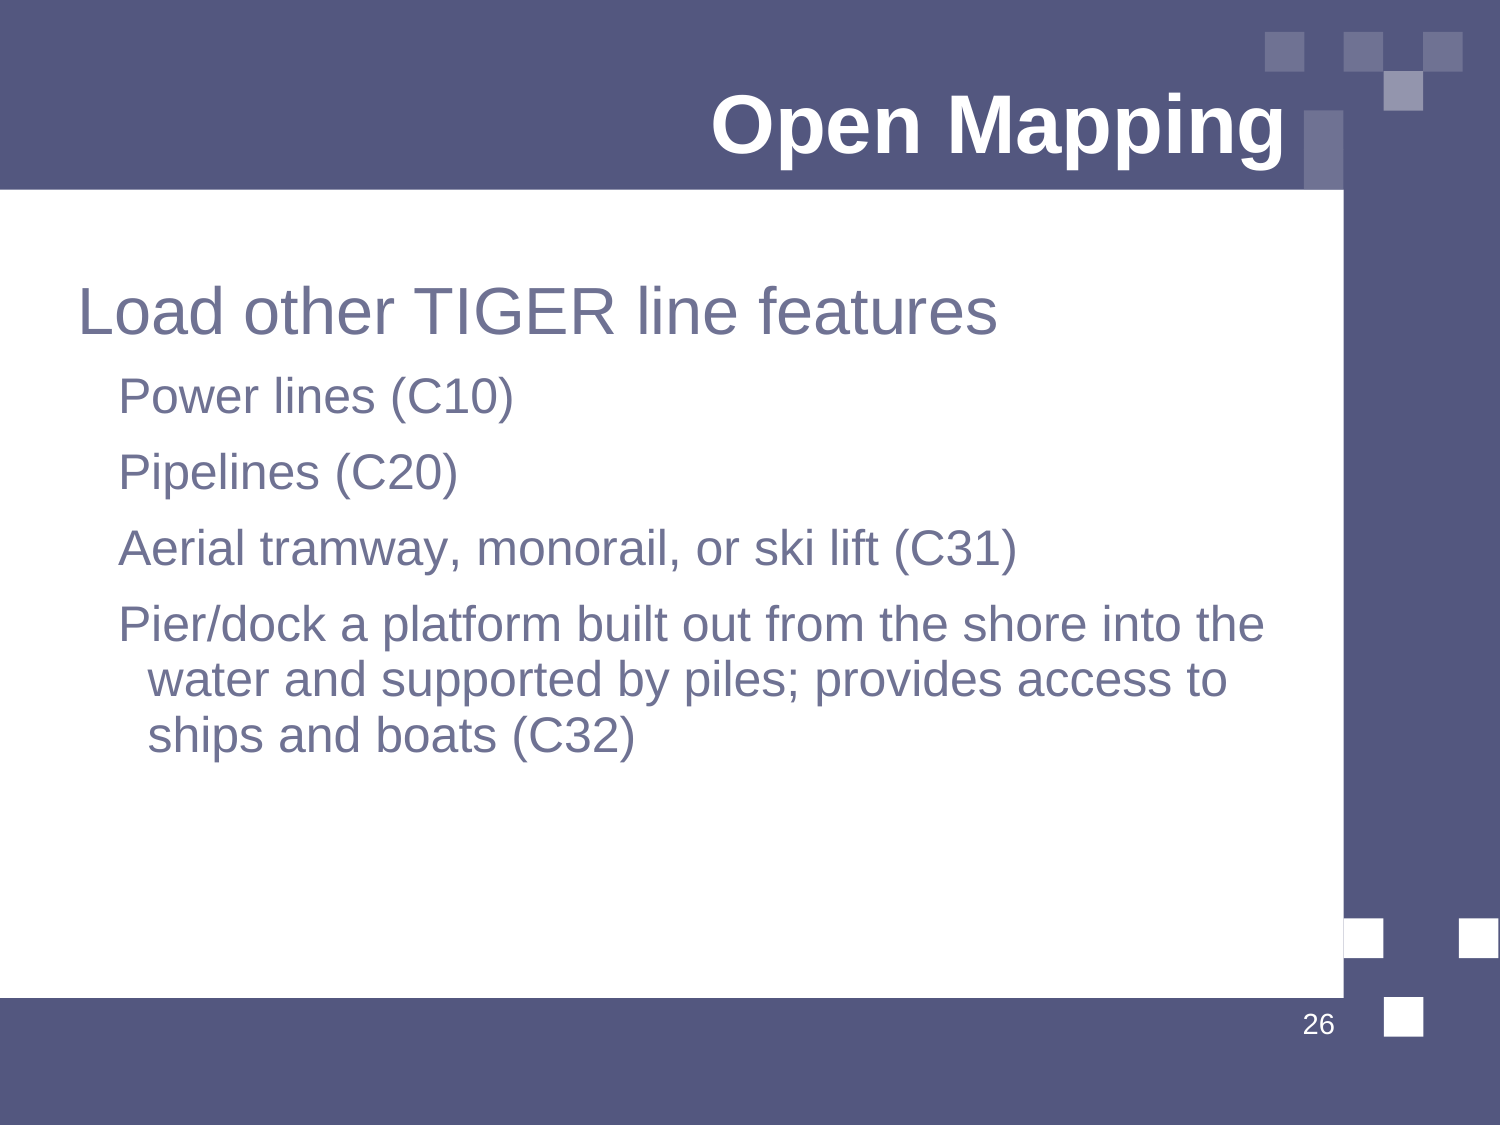

# Open Mapping
 Load other TIGER line features
Power lines (C10)
Pipelines (C20)
Aerial tramway, monorail, or ski lift (C31)
Pier/dock a platform built out from the shore into the water and supported by piles; provides access to ships and boats (C32)
26